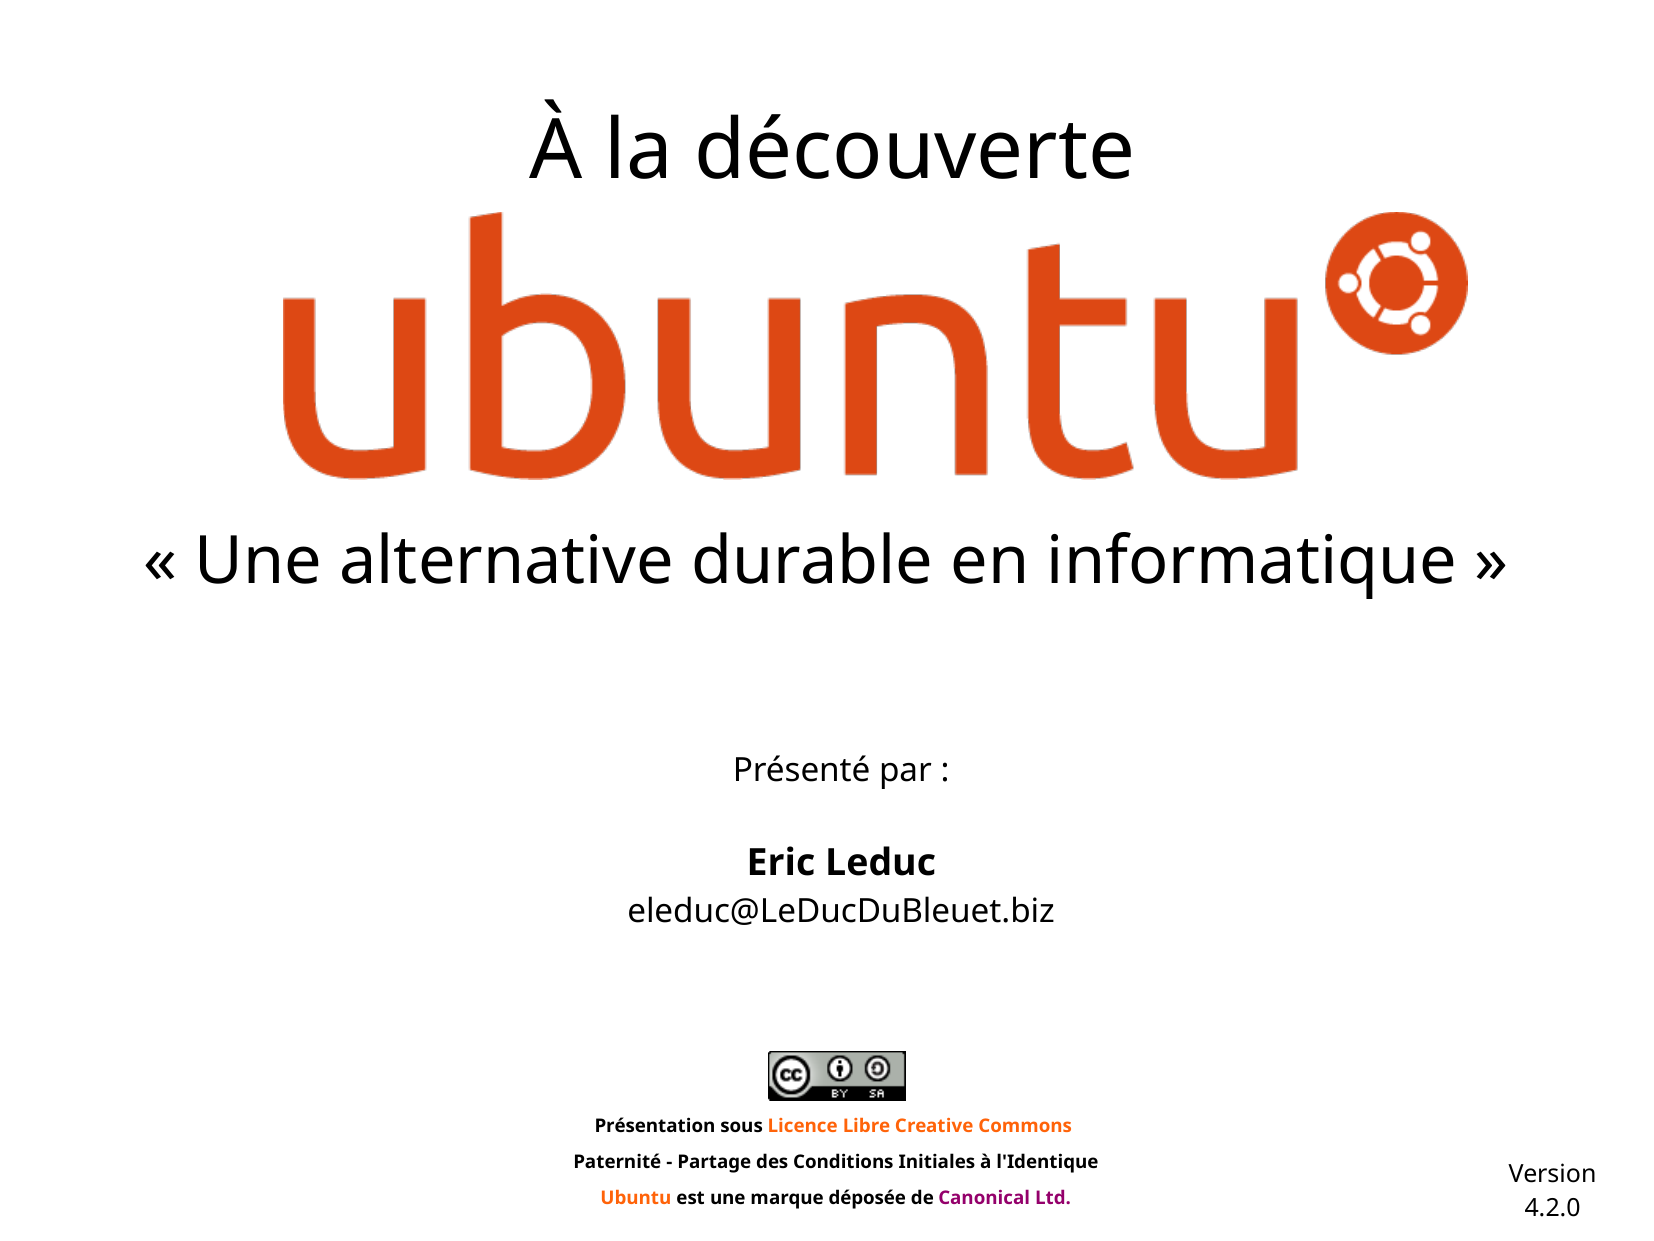

À la découverte
# « Une alternative durable en informatique »
Présenté par :
Eric Leduc
eleduc@LeDucDuBleuet.biz
Présentation sous Licence Libre Creative Commons
Paternité - Partage des Conditions Initiales à l'Identique
Ubuntu est une marque déposée de Canonical Ltd.
Version
4.2.0